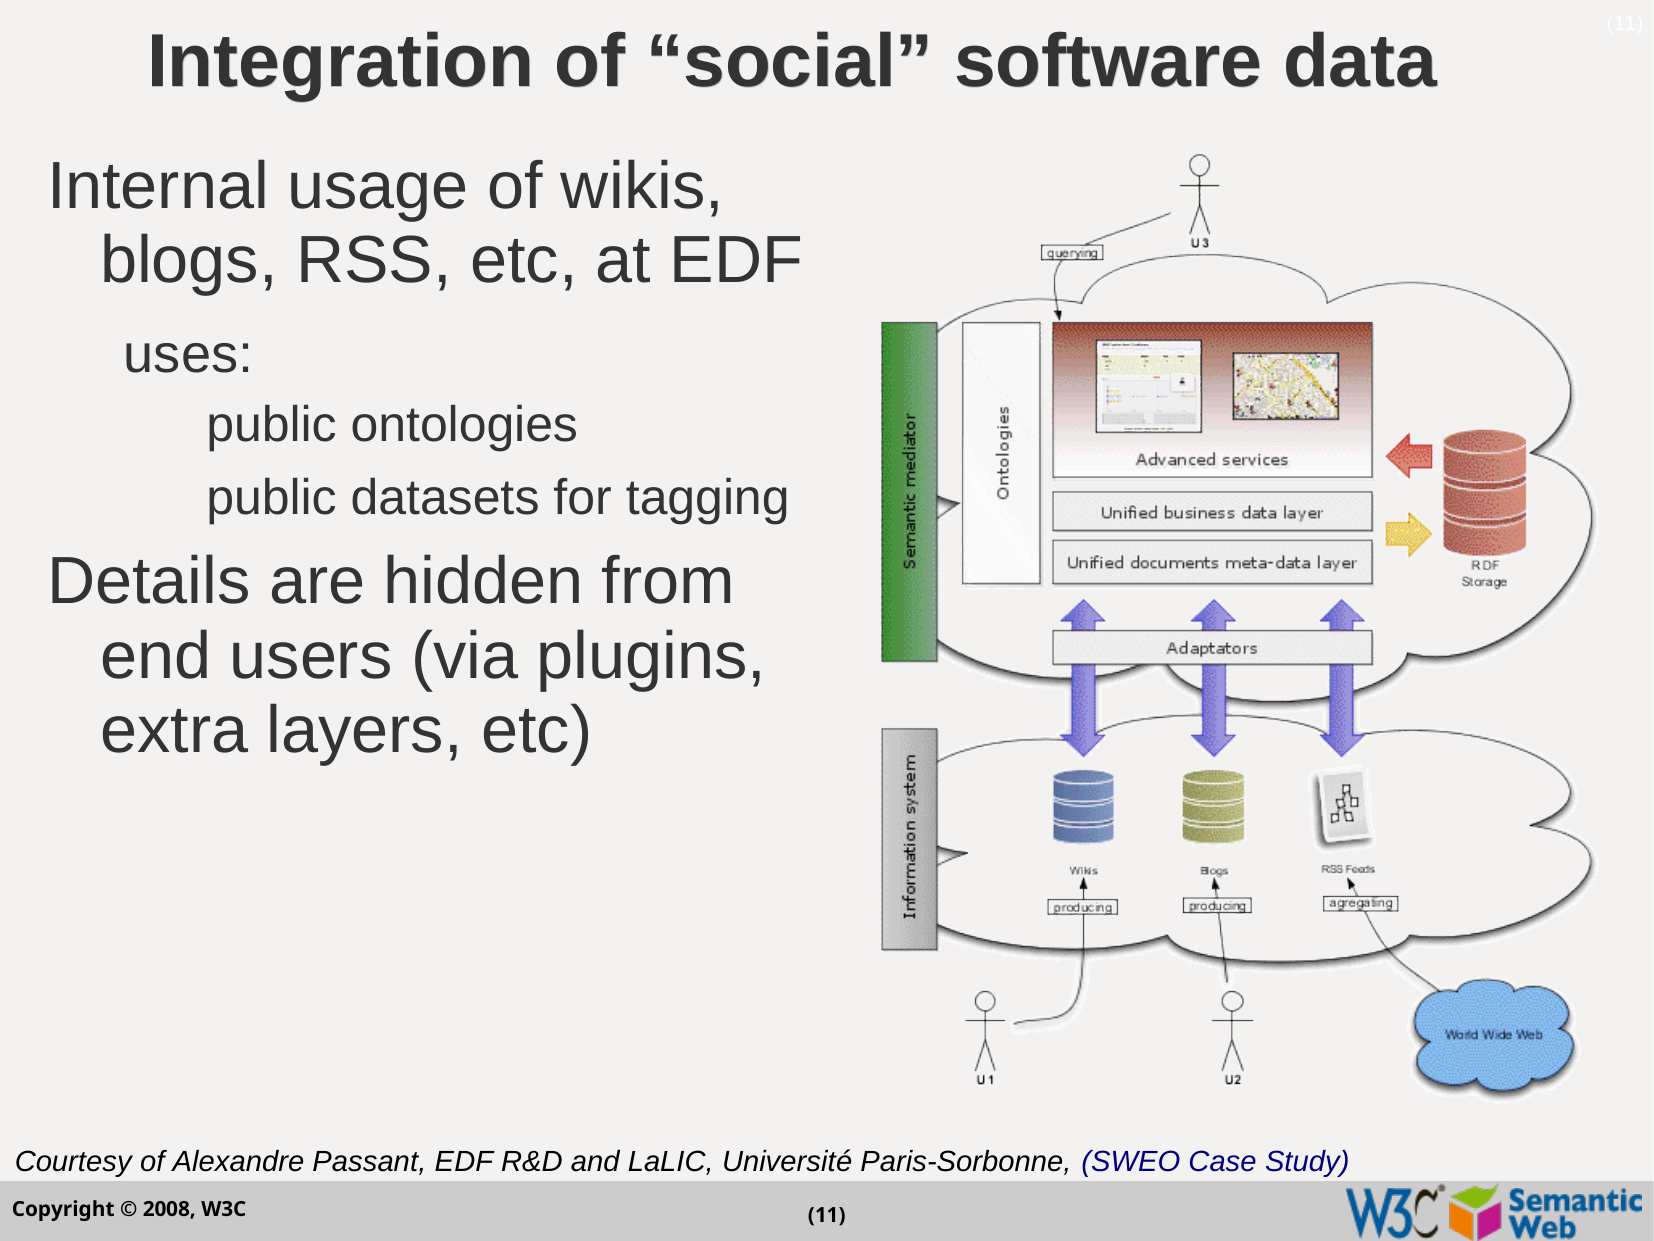

# Integration of “social” software data
Internal usage of wikis, blogs, RSS, etc, at EDF
uses:
public ontologies
public datasets for tagging
Details are hidden from end users (via plugins, extra layers, etc)
Courtesy of Alexandre Passant, EDF R&D and LaLIC, Université Paris-Sorbonne, (SWEO Case Study)